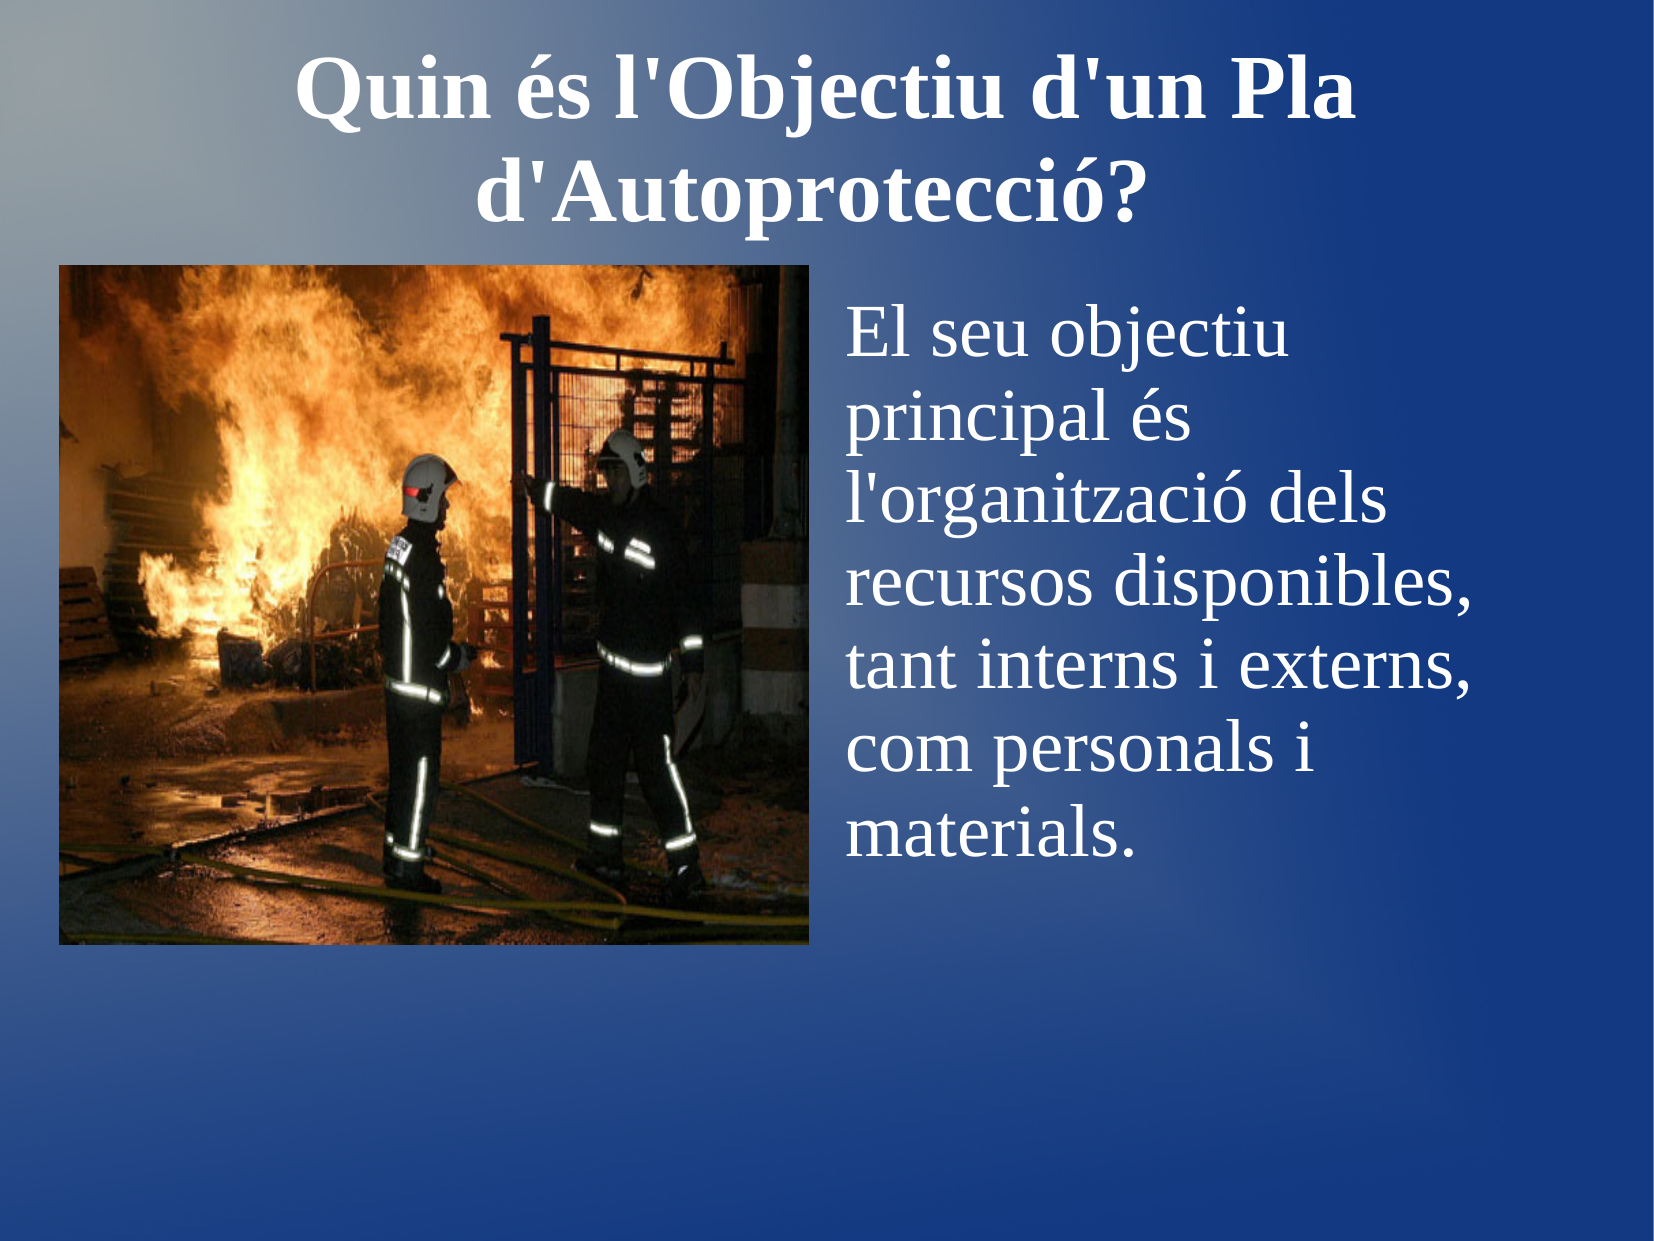

# Quin és l'Objectiu d'un Pla d'Autoprotecció?
El seu objectiu principal és l'organització dels recursos disponibles, tant interns i externs, com personals i materials.